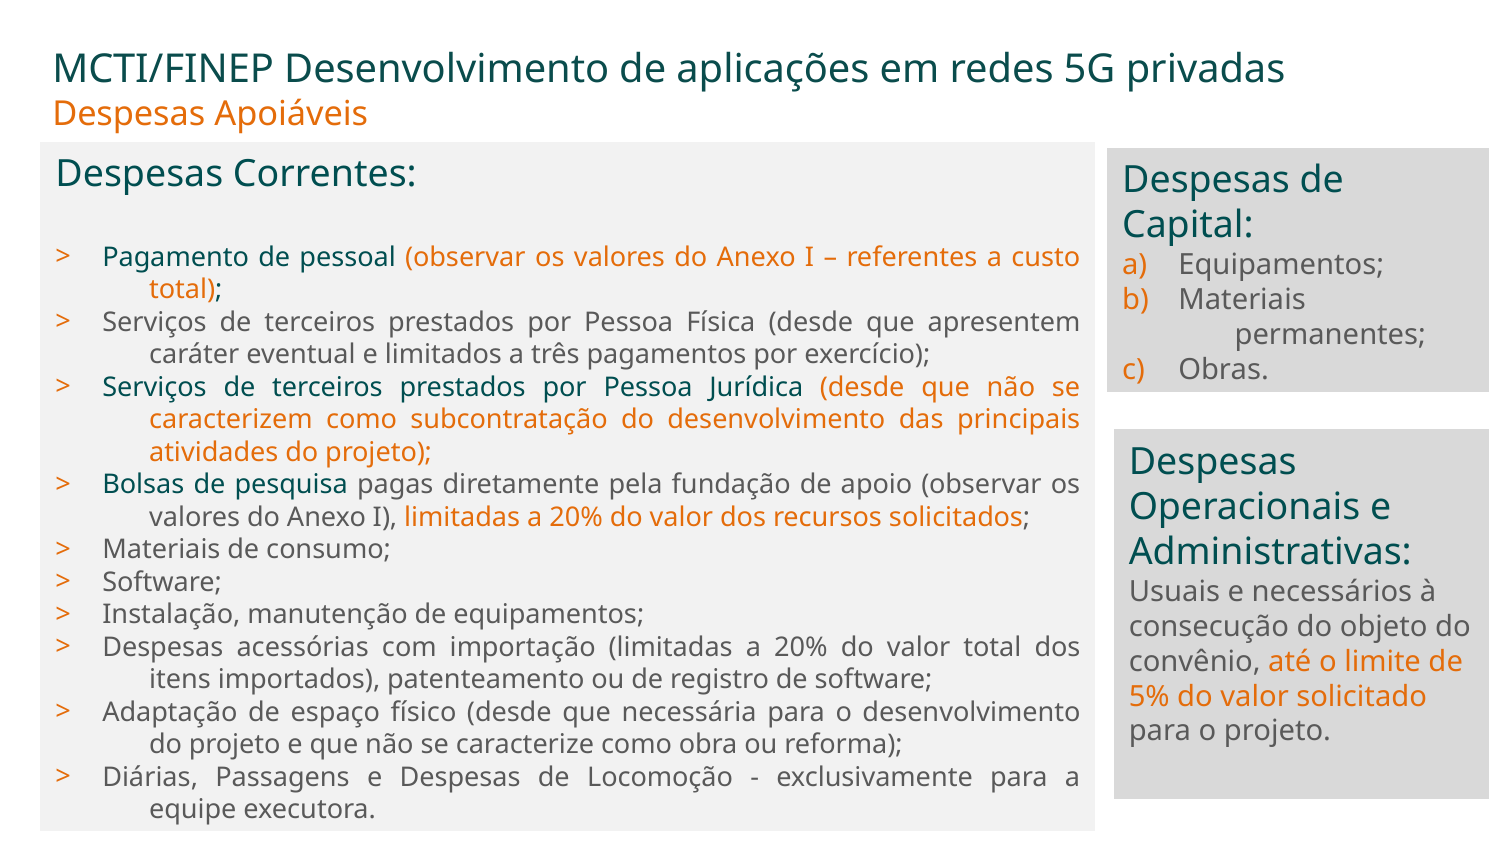

MCTI/FINEP Desenvolvimento de aplicações em redes 5G privadas
Despesas Apoiáveis
Despesas Correntes:
Pagamento de pessoal (observar os valores do Anexo I – referentes a custo total);
Serviços de terceiros prestados por Pessoa Física (desde que apresentem caráter eventual e limitados a três pagamentos por exercício);
Serviços de terceiros prestados por Pessoa Jurídica (desde que não se caracterizem como subcontratação do desenvolvimento das principais atividades do projeto);
Bolsas de pesquisa pagas diretamente pela fundação de apoio (observar os valores do Anexo I), limitadas a 20% do valor dos recursos solicitados;
Materiais de consumo;
Software;
Instalação, manutenção de equipamentos;
Despesas acessórias com importação (limitadas a 20% do valor total dos itens importados), patenteamento ou de registro de software;
Adaptação de espaço físico (desde que necessária para o desenvolvimento do projeto e que não se caracterize como obra ou reforma);
Diárias, Passagens e Despesas de Locomoção - exclusivamente para a equipe executora.
Despesas de Capital:
Equipamentos;
Materiais permanentes;
Obras.
Despesas Operacionais e Administrativas: Usuais e necessários à consecução do objeto do convênio, até o limite de 5% do valor solicitado para o projeto.